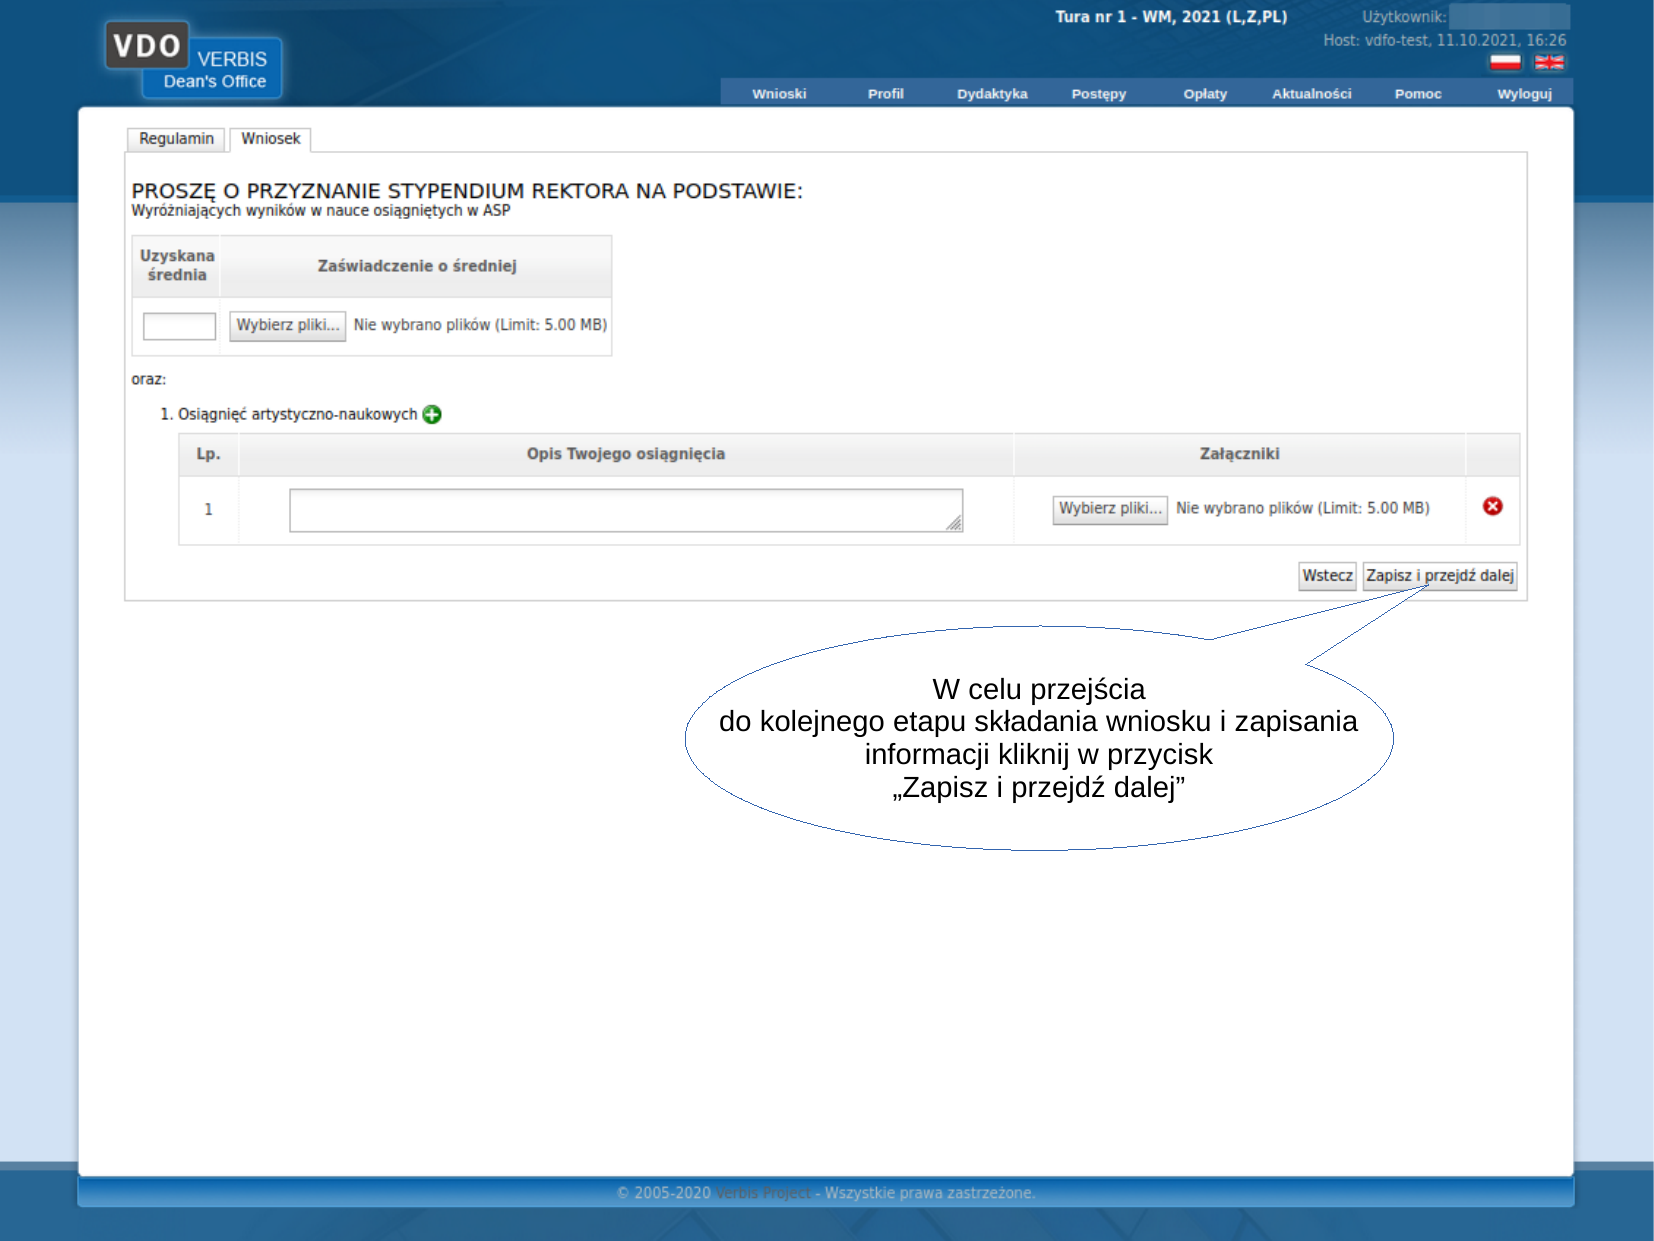

W celu przejścia
do kolejnego etapu składania wniosku i zapisania
informacji kliknij w przycisk
„Zapisz i przejdź dalej”
© 2020 Verbis - wszystkie prawa zastrzeżone